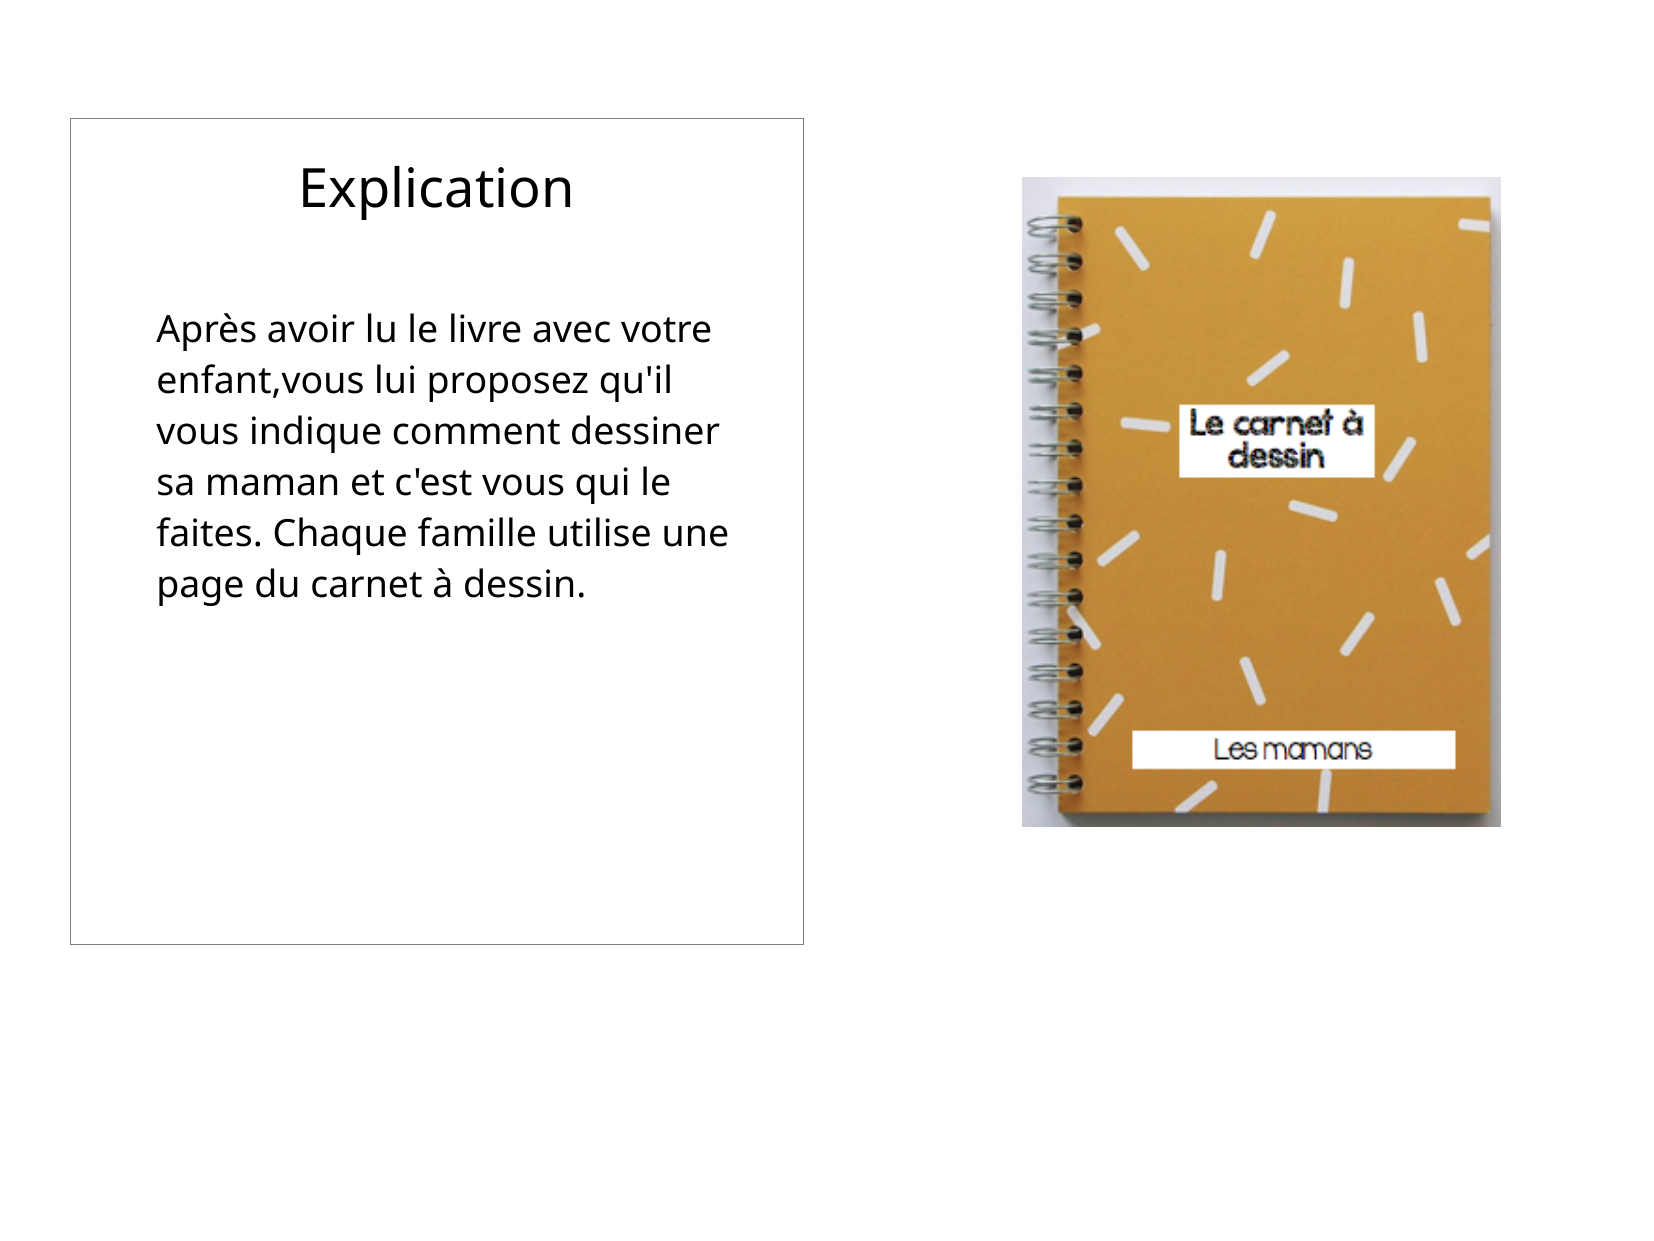

Explication
Après avoir lu le livre avec votre enfant,vous lui proposez qu'il vous indique comment dessiner sa maman et c'est vous qui le faites. Chaque famille utilise une page du carnet à dessin.